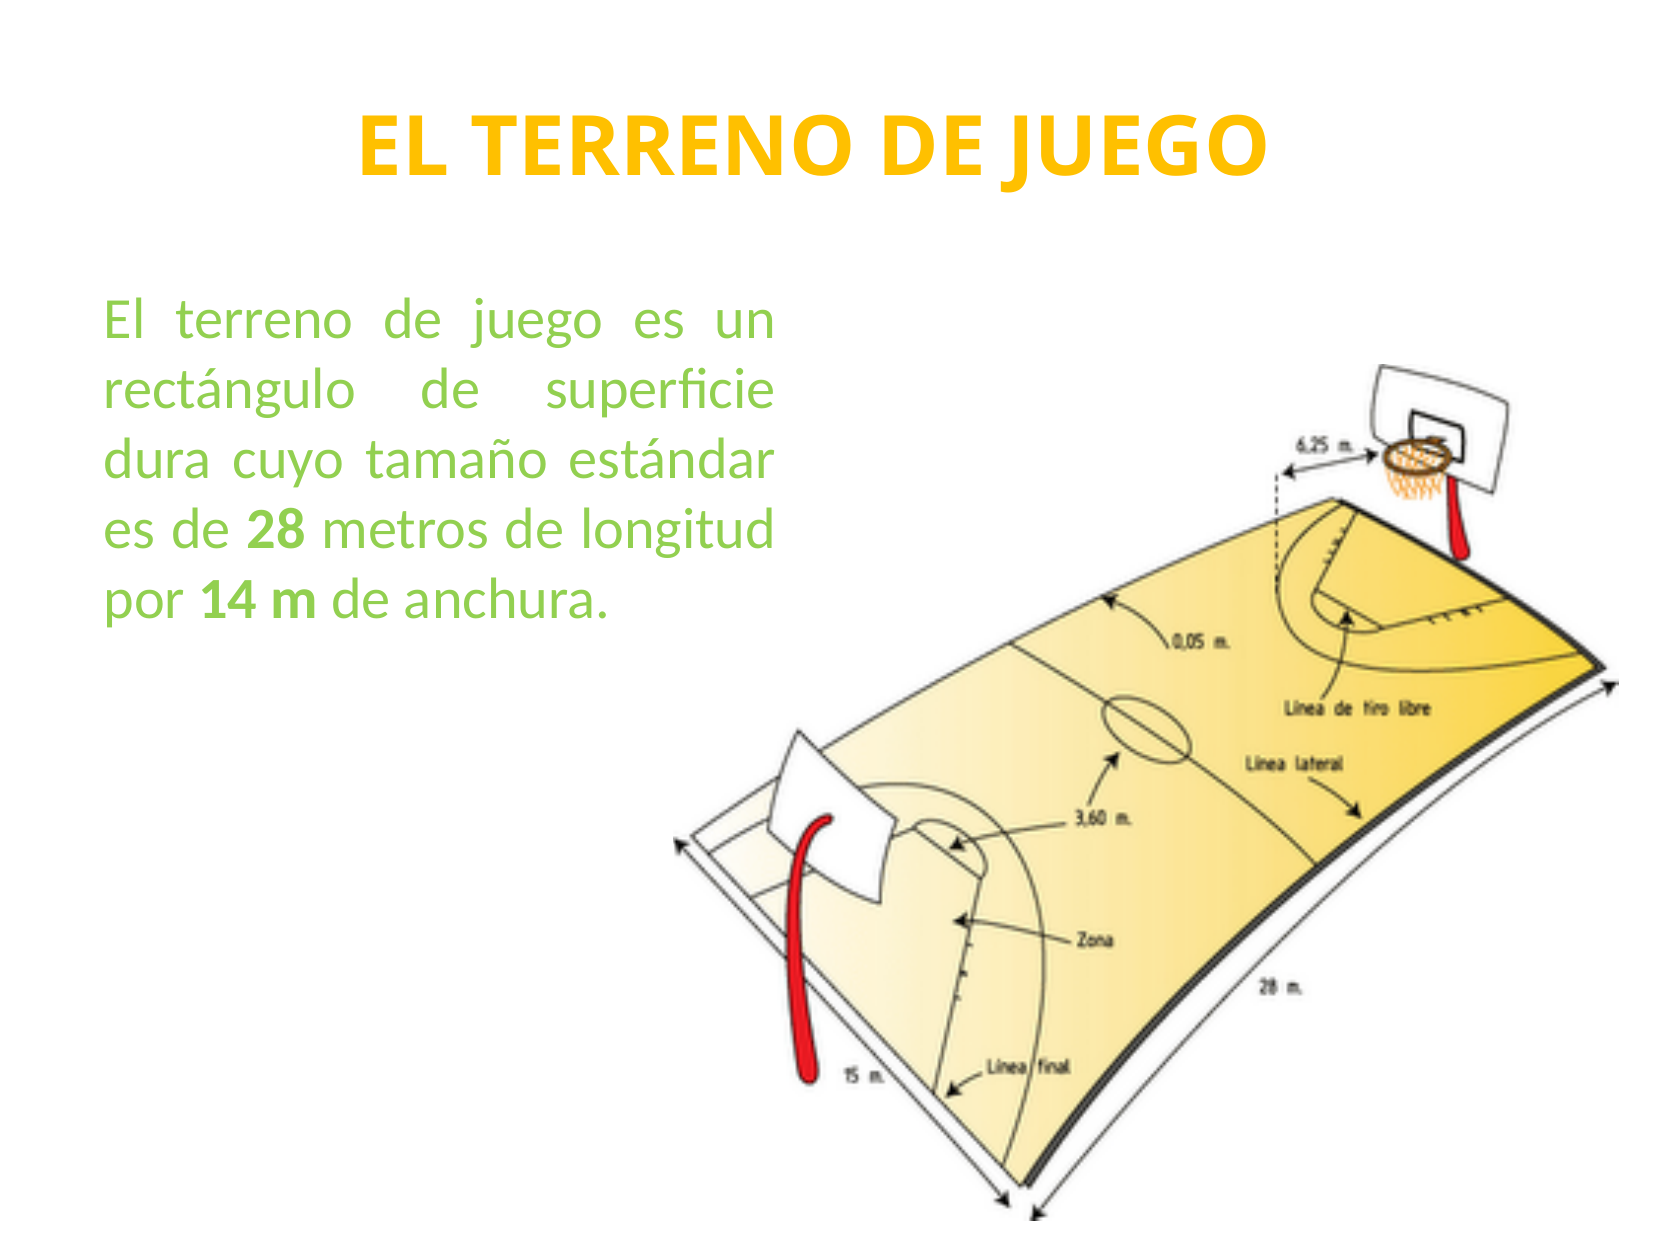

EL TERRENO DE JUEGO
El terreno de juego es un rectángulo de superficie dura cuyo tamaño estándar es de 28 metros de longitud por 14 m de anchura.